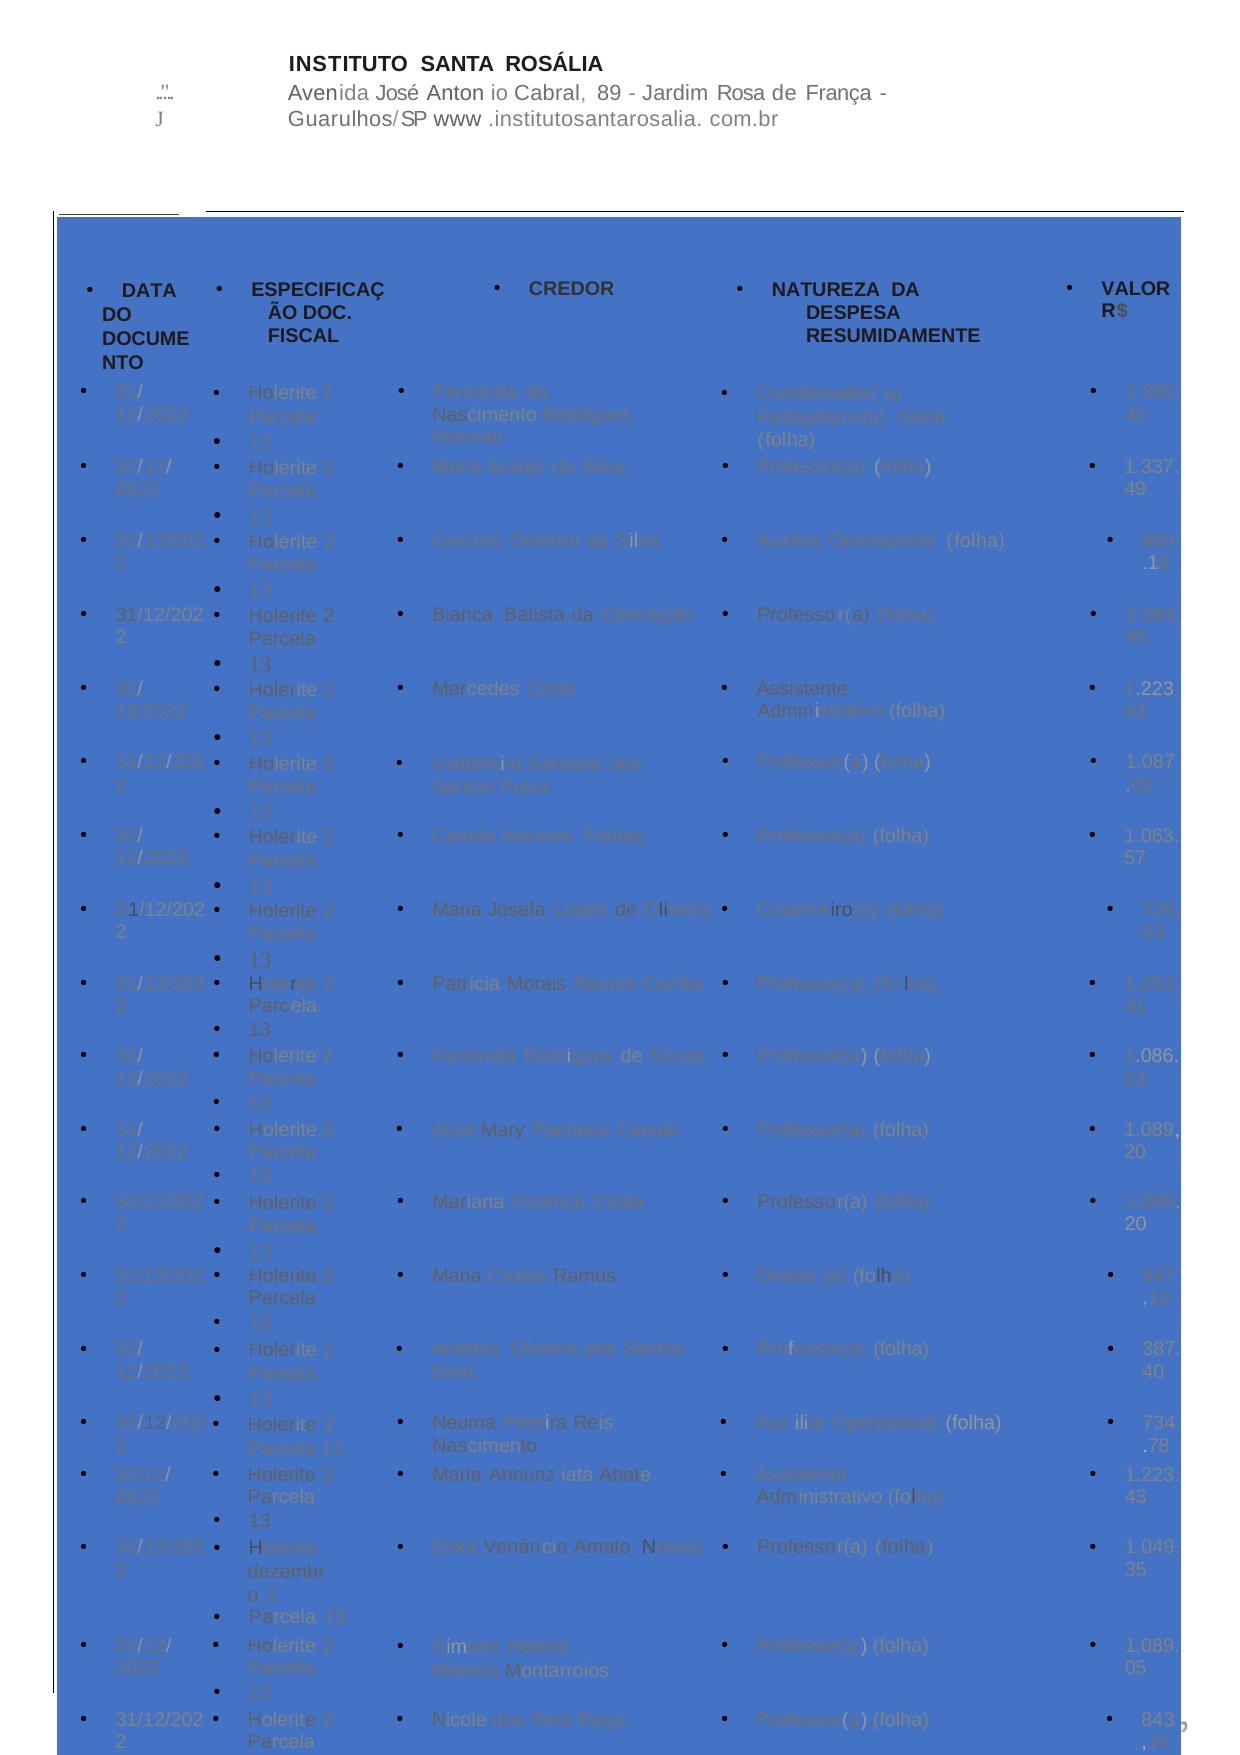

INSTITUTO SANTA ROSÁLIA
Avenida José Anton io Cabral, 89 - Jardim Rosa de França - Guarulhos/SP www .institutosantarosalia. com.br
..'.'..J
| | | | | | |
| --- | --- | --- | --- | --- | --- |
| DATA DO DOCUMENTO | | ESPECIFICAÇÃO DOC. FISCAL | CREDOR | NATUREZA DA DESPESA RESUMIDAMENTE | VALOR R$ |
| 31/ 12/2022 | | Holerite 2 Parcela 13 | Fernanda do Nascimento Rodrigues Moncao | Coordenador( a) Pedagógico(a} Geral (folha) | 1.392.40 |
| 31/12/ 2022 | | Holerite 2 Parcela 13 | Maria Araújo da Silva | Professor(a) (folha) | 1.337.49 |
| 31/12/2022 | | Holerite 2 Parcela 13 | Gercino Dionisio da Silva | Auxiliar Operacional (folha) | 860.18 |
| 31/12/2022 | | Holerite 2 Parcela 13 | Bianca Batista da Conceição | Professor(a) (folha) | 1.084.45 |
| 31/ 12/2022 | | Holerite 2 Parcela 13 | Mercedes Corte | Assistente Administrativo (folha) | 1.223.43 |
| 31/12/2022 | | Holerite 2 Parcela 13 | Valdemira Santana dos Santos Paiva | Professor(a) (folha) | 1.087.82 |
| 31/ 12/2022 | | Holerite 2 Parcela 13 | Camila Antunes Freitas | Professor(a) (folha) | 1.063.57 |
| 31/12/2022 | | Holerite 2 Parcela 13 | Maria Josefa Lopes de Oliveira | Cozinheiro(a} (folha) | 726,03 |
| 31/12/2022 | | Holerite 2 Parcela 13 | Patrícia Morais Ramos Corrêa | Professor(a) (fo lha) | 1.253,31 |
| 31/ 12/2022 | | Holerite 2 Parcela 13 | Fernanda Rodrigues de Souza | Professor(a) (folha) | 1.086.23 |
| 31/ 12/2022 | | Holerite 2 Parcela 13 | Alice Mary Pacheco Canuto | Professor(a) (folha) | 1.089,20 |
| 31/12/2022 | | Holerite 2 Parcela 13 | Mariana Proença Costa | Professor(a) (folha) | 1.089.20 |
| 31/12/2022 | | Holerite 2 Parcela 13 | Maria Cícera Ramos | Diretor (a) (folha) | 947 ,10 |
| 31/ 12/2022 | | Holerite 2 Parcela 13 | Andreia Oliveira dos Santos Silva | Professor(a) (folha) | 387.40 |
| 31/12/2022 | | Holerite 2 Parcela 13 | Neuma Pereira Reis Nascimento | Aux iliar Operacional (folha) | 734.78 |
| 31/12/ 2022 | | Holerite 2 Parcela 13 | Maria Annunz iata Abate | Assistente Administrativo (folha) | 1.223.43 |
| 31/12/2022 | | Holerite dezembro 2 Parcela 13 | Erika Venâncio Amato Novais | Professor(a) (folha) | 1.049.35 |
| 31/12/ 2022 | | Holerite 2 Parcela 13 | Simone Helena Moreira Montarroios | Professor(a) (folha) | 1.089.05 |
| 31/12/2022 | | Holerite 2 Parcela 13 | Nicole dos Reis Rego | Professor(a) (folha) | 843 ,16 |
| 31/12/2022 | | Holerite 2 Parcela 13 | Delsiane jesus de Souza | Cozinheiro(a) (folha) | 499 .96 |
| 31/12/2022 | | Extrato/IRRF 2 Parcela 13 | Secretaria da Receita Federal | IRRF s/ Proventos | 700,74 |
| | TOTAL | | | | 1.065.577,68 |
RELAÇÃO DAS DESPESAS